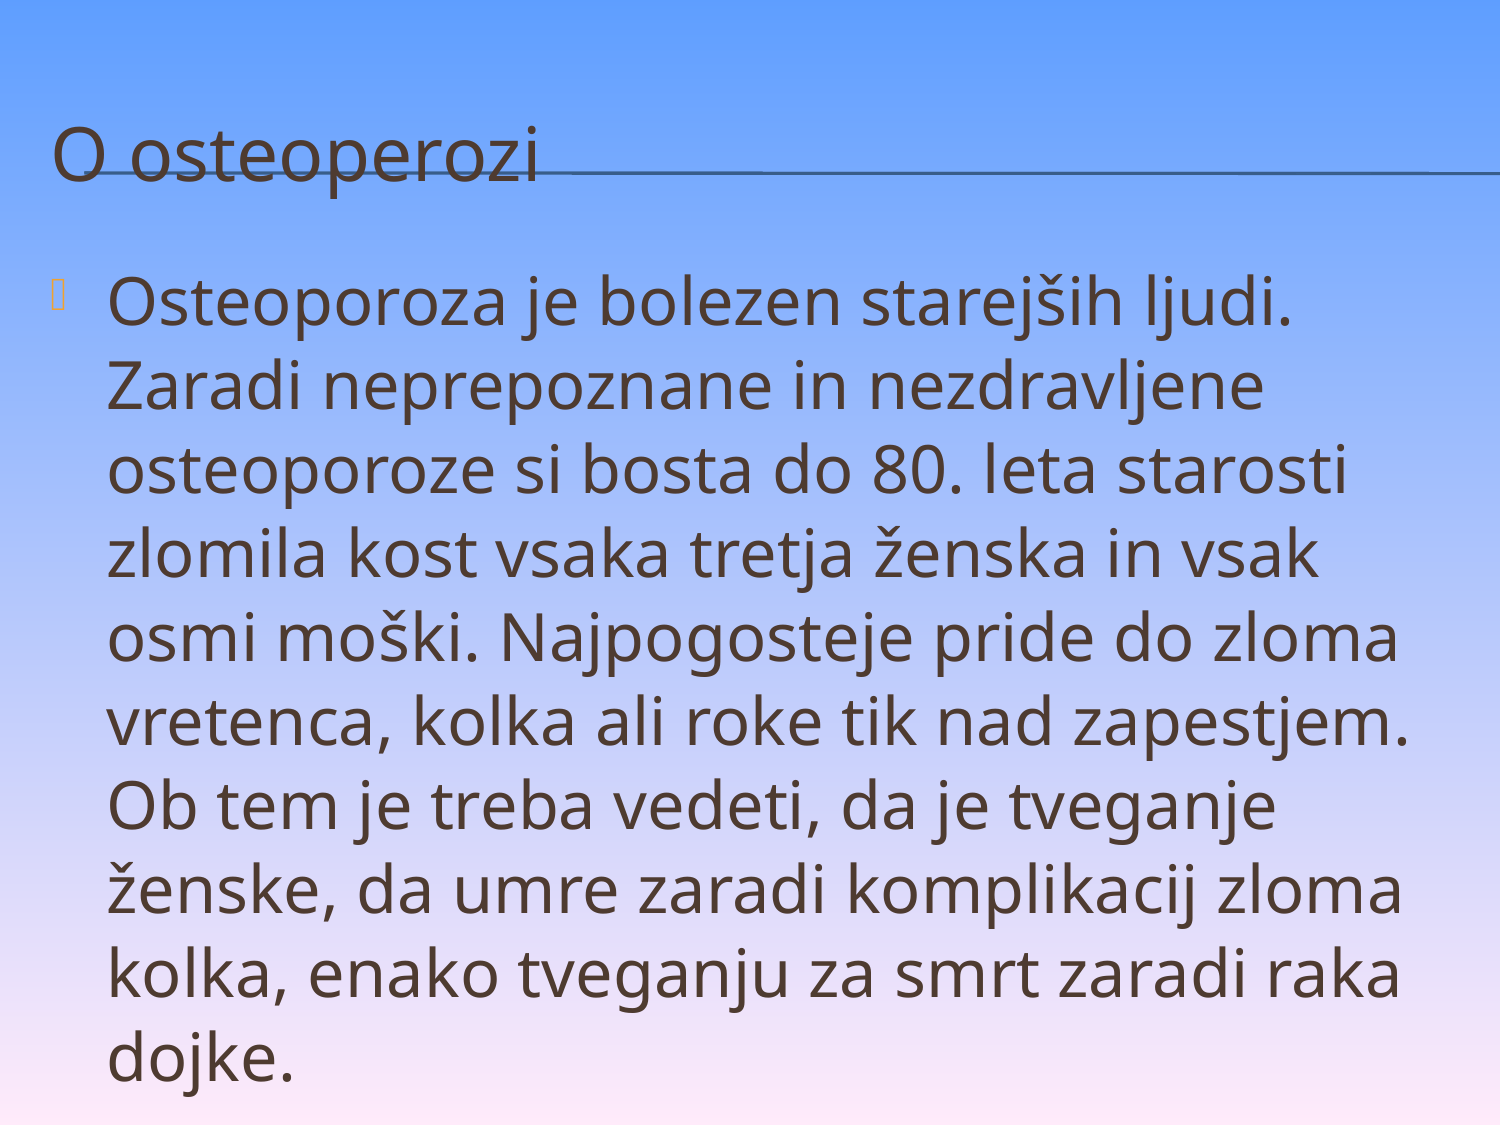

# O osteoperozi
Osteoporoza je bolezen starejših ljudi. Zaradi neprepoznane in nezdravljene osteoporoze si bosta do 80. leta starosti zlomila kost vsaka tretja ženska in vsak osmi moški. Najpogosteje pride do zloma vretenca, kolka ali roke tik nad zapestjem. Ob tem je treba vedeti, da je tveganje ženske, da umre zaradi komplikacij zloma kolka, enako tveganju za smrt zaradi raka dojke.